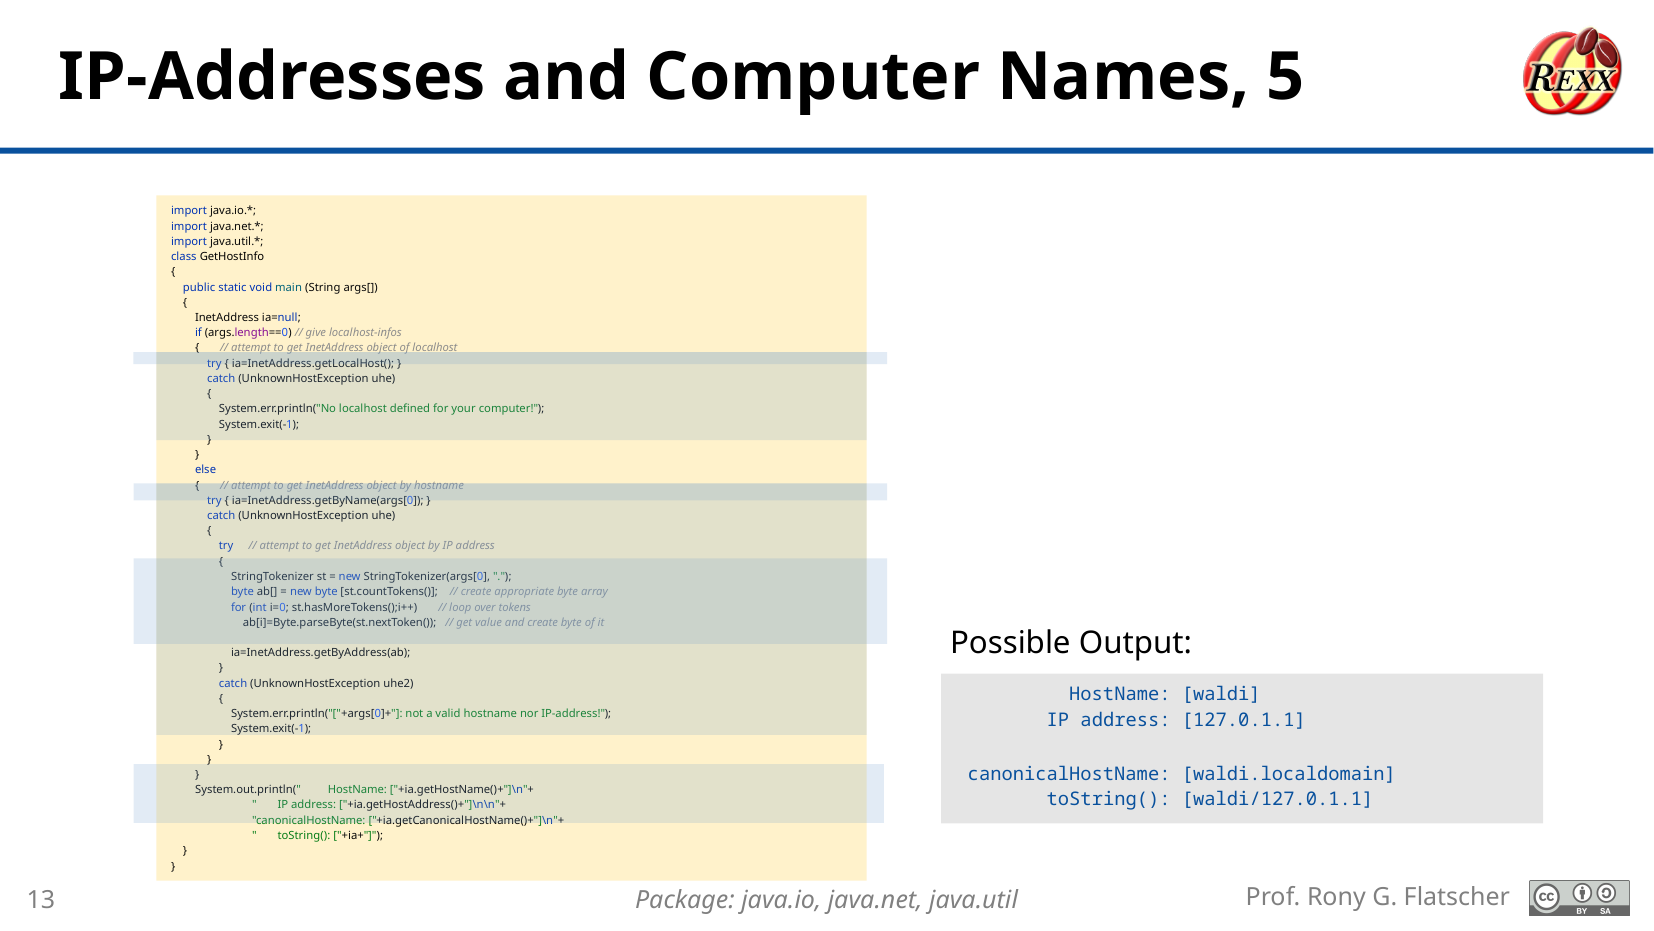

# IP-Addresses and Computer Names, 5
import java.io.*;
import java.net.*;
import java.util.*;
class GetHostInfo
{
 public static void main (String args[])
 {
 InetAddress ia=null;
 if (args.length==0) // give localhost-infos
 { // attempt to get InetAddress object of localhost
 try { ia=InetAddress.getLocalHost(); }
 catch (UnknownHostException uhe)
 {
 System.err.println("No localhost defined for your computer!");
 System.exit(-1);
 }
 }
 else
 { // attempt to get InetAddress object by hostname
 try { ia=InetAddress.getByName(args[0]); }
 catch (UnknownHostException uhe)
 {
 try // attempt to get InetAddress object by IP address
 {
 StringTokenizer st = new StringTokenizer(args[0], ".");
 byte ab[] = new byte [st.countTokens()]; // create appropriate byte array
 for (int i=0; st.hasMoreTokens();i++) // loop over tokens
 ab[i]=Byte.parseByte(st.nextToken()); // get value and create byte of it
 ia=InetAddress.getByAddress(ab);
 }
 catch (UnknownHostException uhe2)
 {
 System.err.println("["+args[0]+"]: not a valid hostname nor IP-address!");
 System.exit(-1);
 }
 }
 }
 System.out.println(" HostName: ["+ia.getHostName()+"]\n"+
 " IP address: ["+ia.getHostAddress()+"]\n\n"+
 "canonicalHostName: ["+ia.getCanonicalHostName()+"]\n"+
 " toString(): ["+ia+"]");
 }
}
Possible Output:
 HostName: [waldi]
 IP address: [127.0.1.1]
canonicalHostName: [waldi.localdomain]
 toString(): [waldi/127.0.1.1]
Package: java.io, java.net, java.util